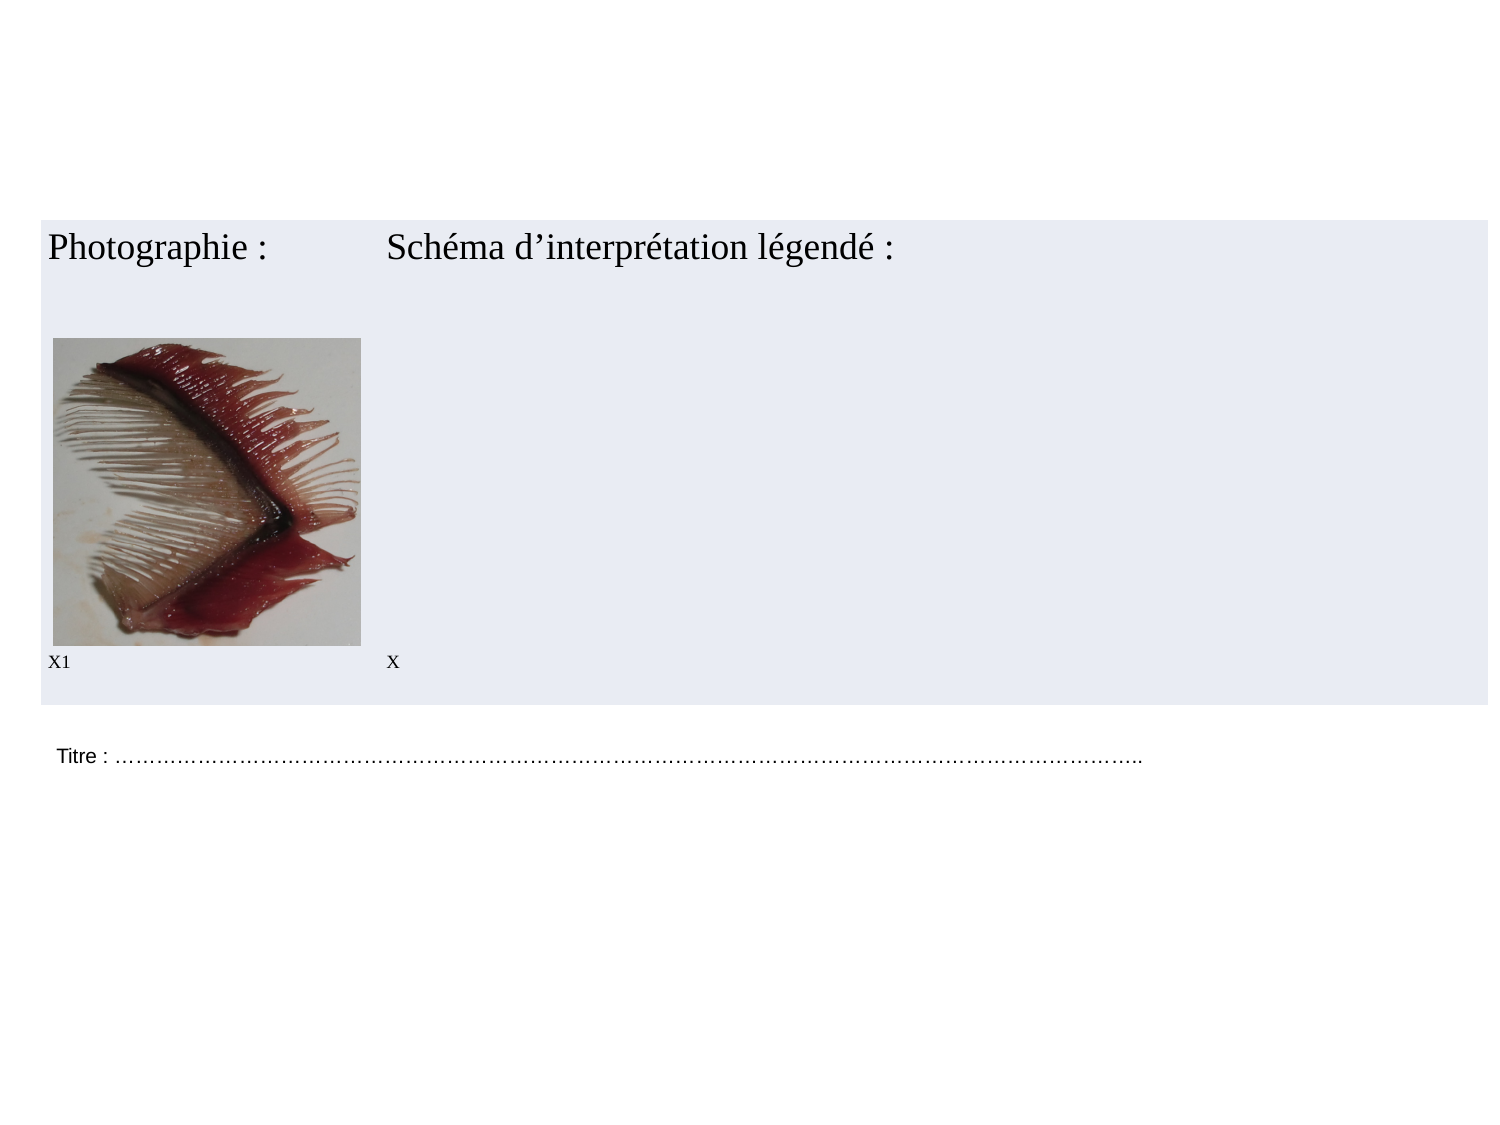

| Photographie : | Schéma d’interprétation légendé : | |
| --- | --- | --- |
| X1 | X | |
Titre : …………………………………………………………………………………………………………………………………..